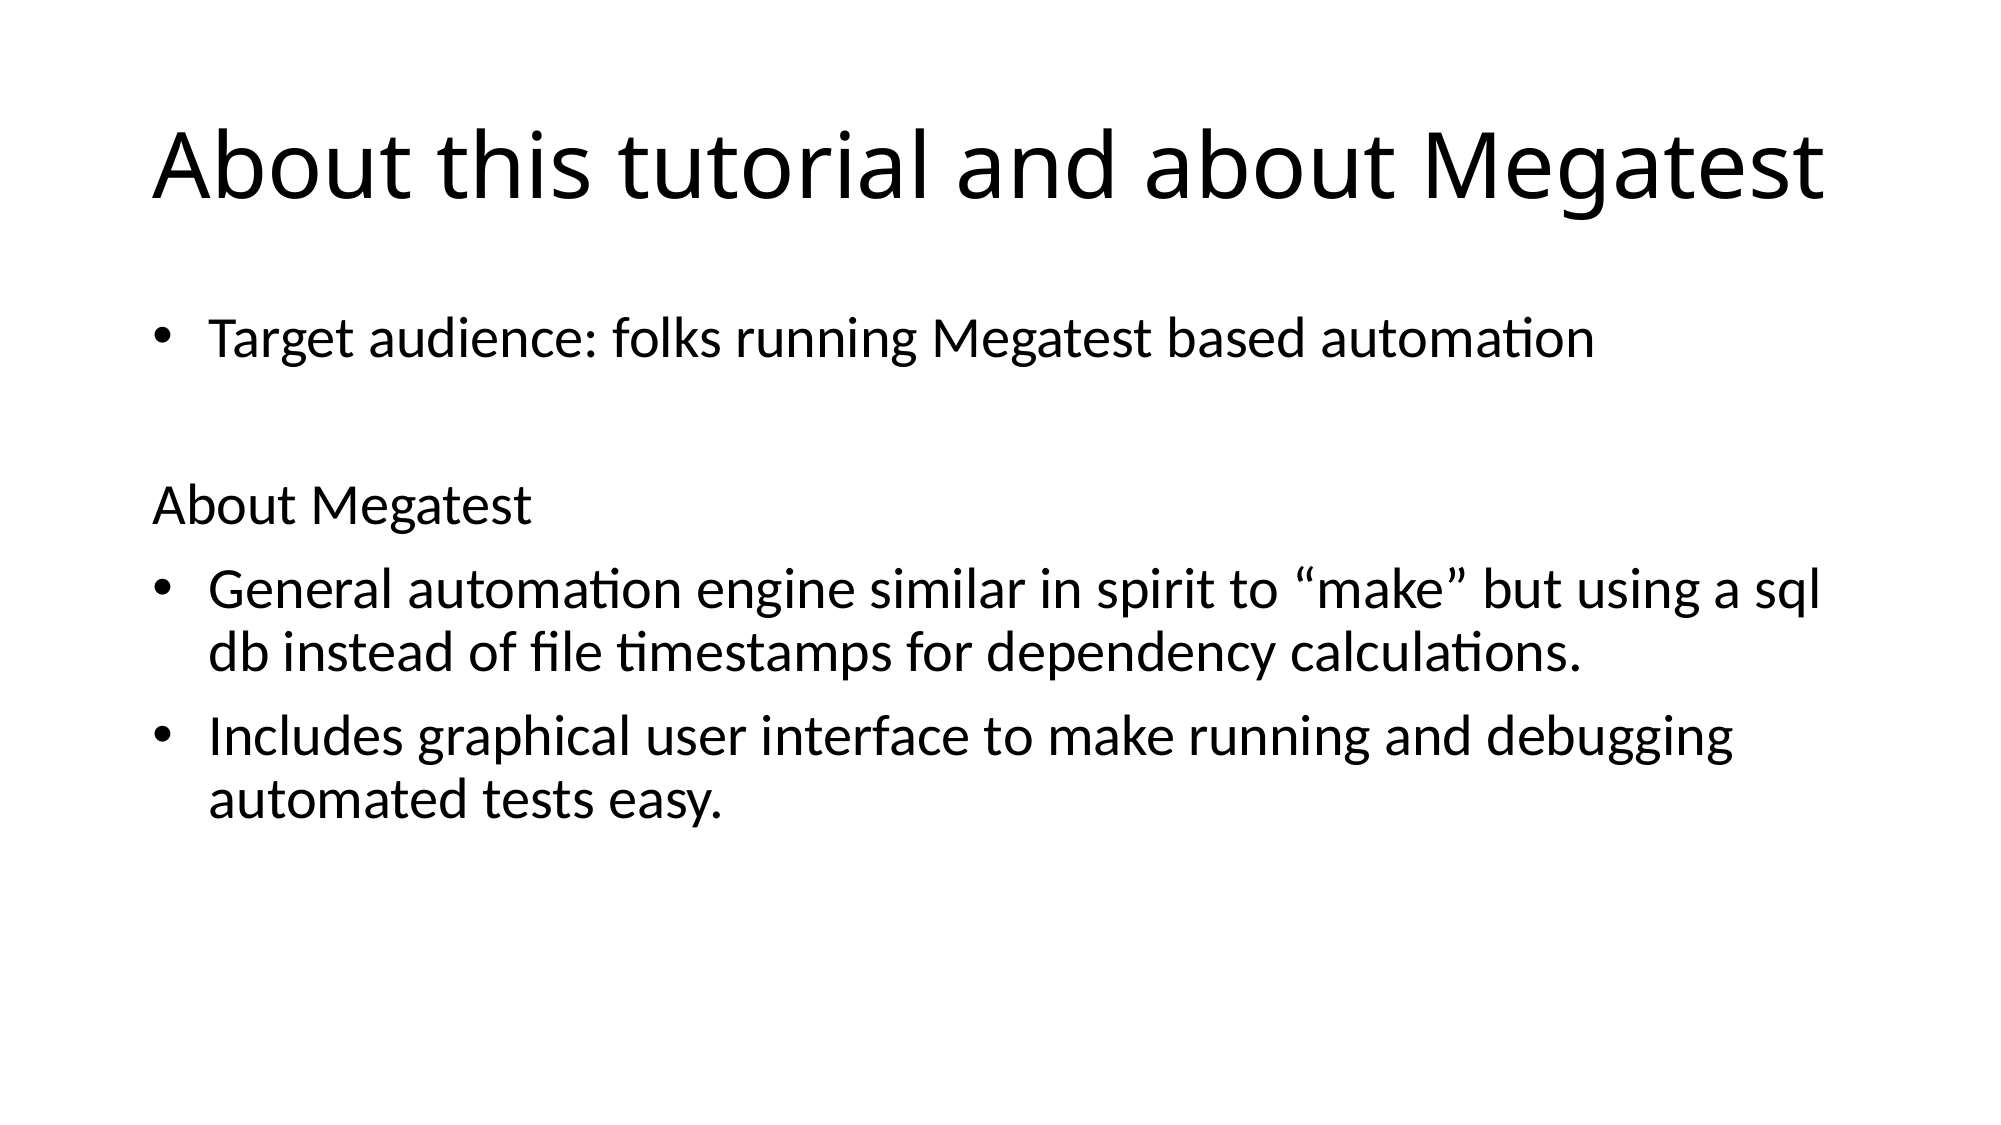

# About this tutorial and about Megatest
Target audience: folks running Megatest based automation
About Megatest
General automation engine similar in spirit to “make” but using a sql db instead of file timestamps for dependency calculations.
Includes graphical user interface to make running and debugging automated tests easy.